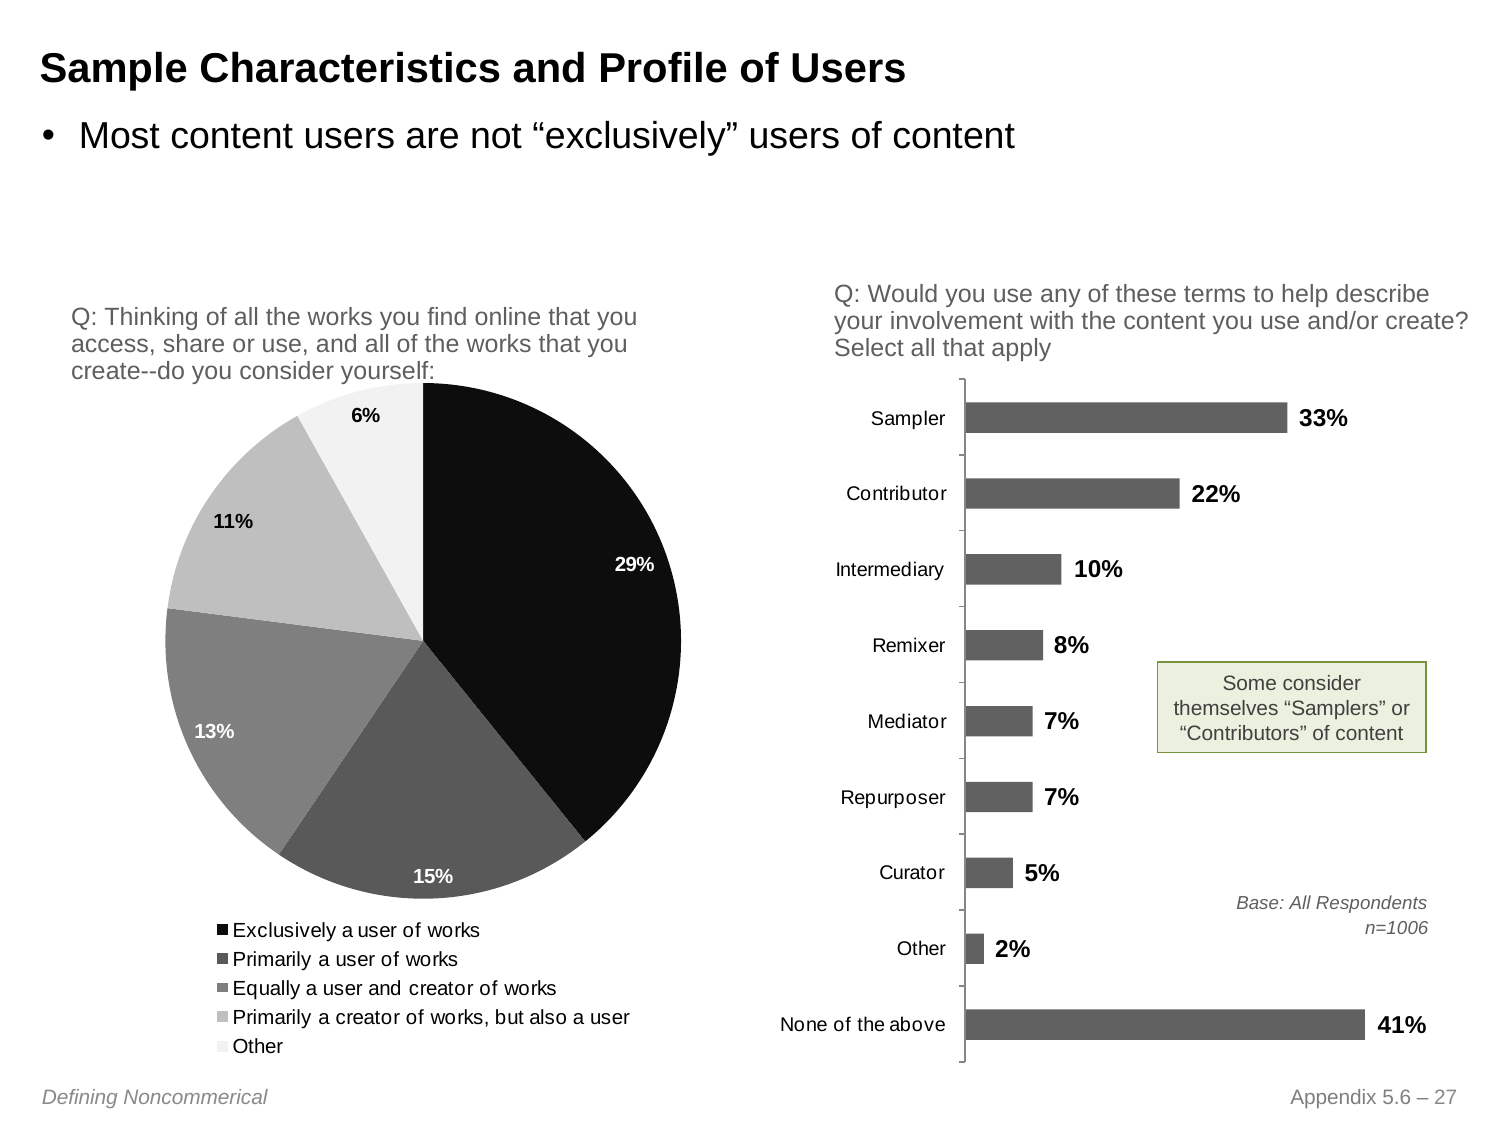

Sample Characteristics and Profile of Users
Most content users are not “exclusively” users of content
Q: Would you use any of these terms to help describe your involvement with the content you use and/or create? Select all that apply
Q: Thinking of all the works you find online that you access, share or use, and all of the works that you create--do you consider yourself:
Some consider themselves “Samplers” or “Contributors” of content
Base: All Respondents
n=1006
Defining Noncommerical
Appendix 5.6 –